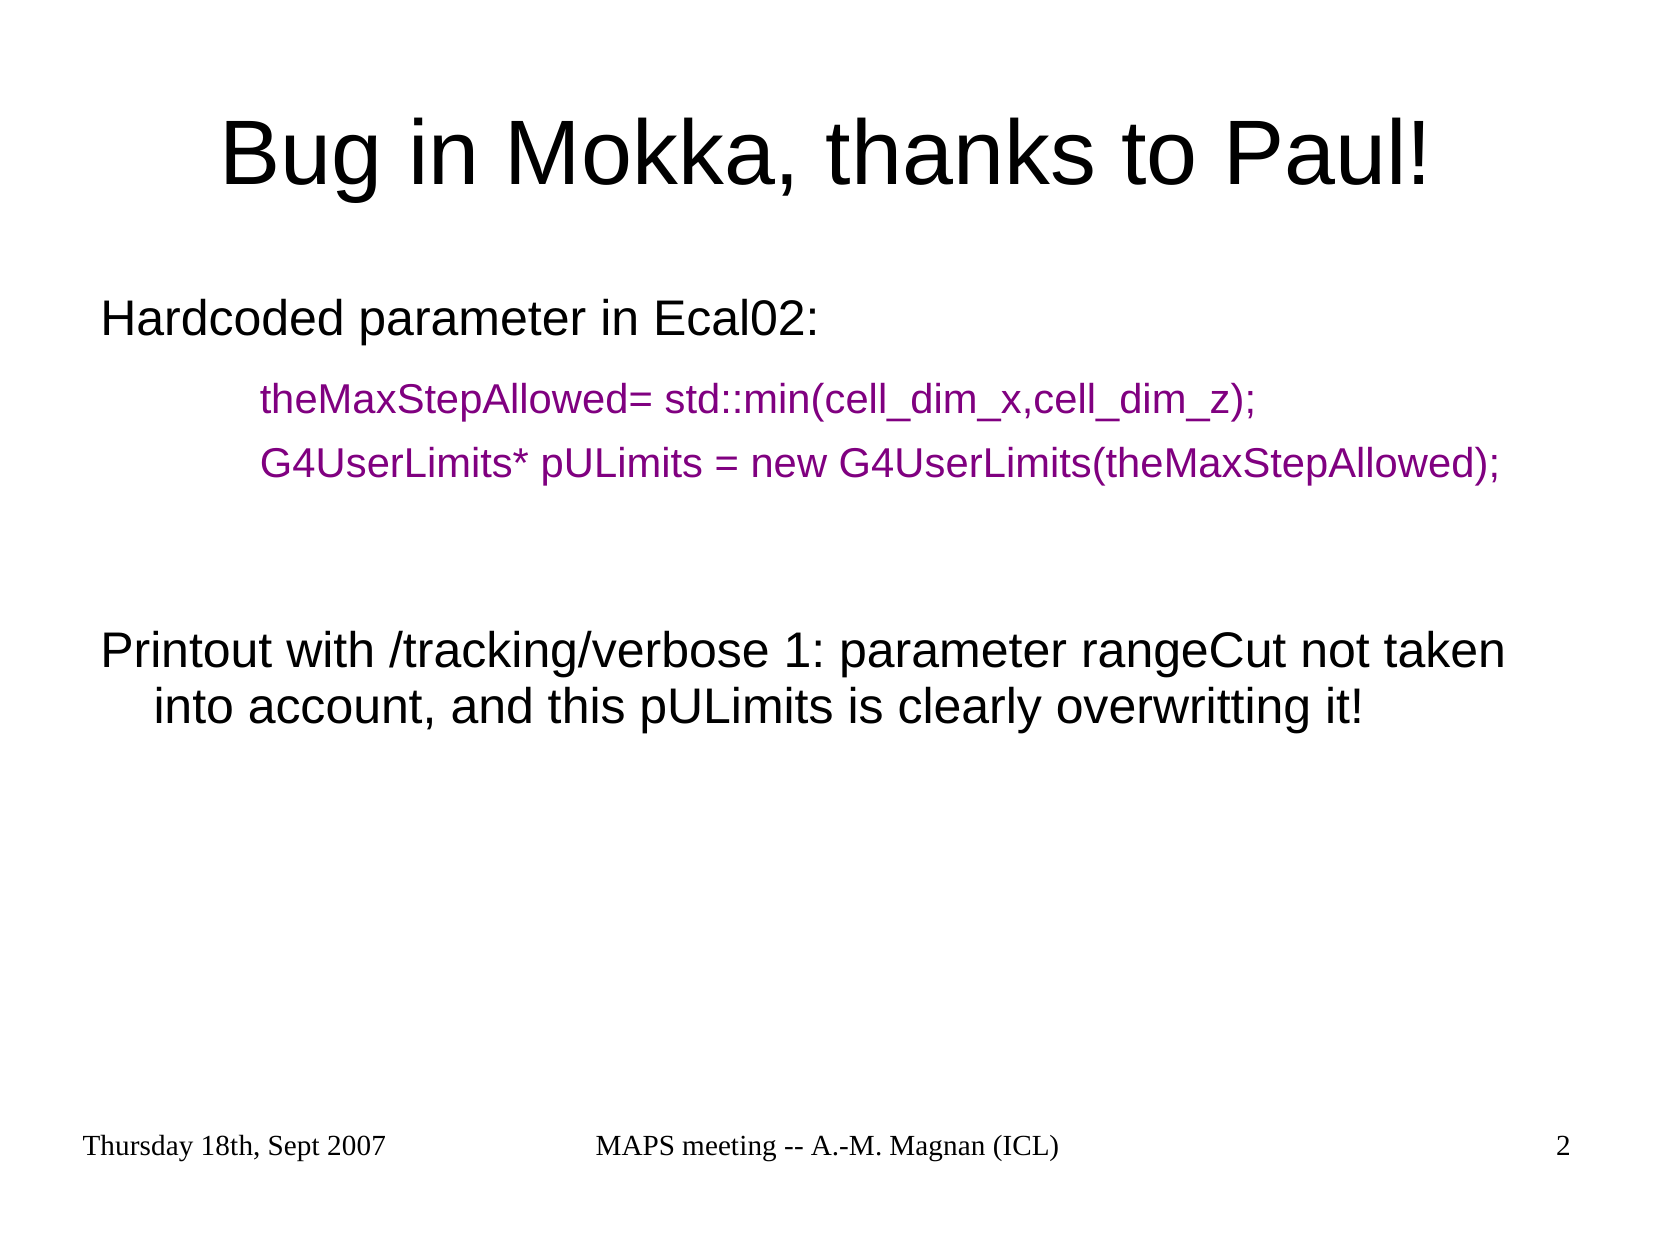

# Bug in Mokka, thanks to Paul!
Hardcoded parameter in Ecal02:
theMaxStepAllowed= std::min(cell_dim_x,cell_dim_z);
G4UserLimits* pULimits = new G4UserLimits(theMaxStepAllowed);
Printout with /tracking/verbose 1: parameter rangeCut not taken into account, and this pULimits is clearly overwritting it!
Thursday 18th, Sept 2007
MAPS meeting -- A.-M. Magnan (ICL)
2